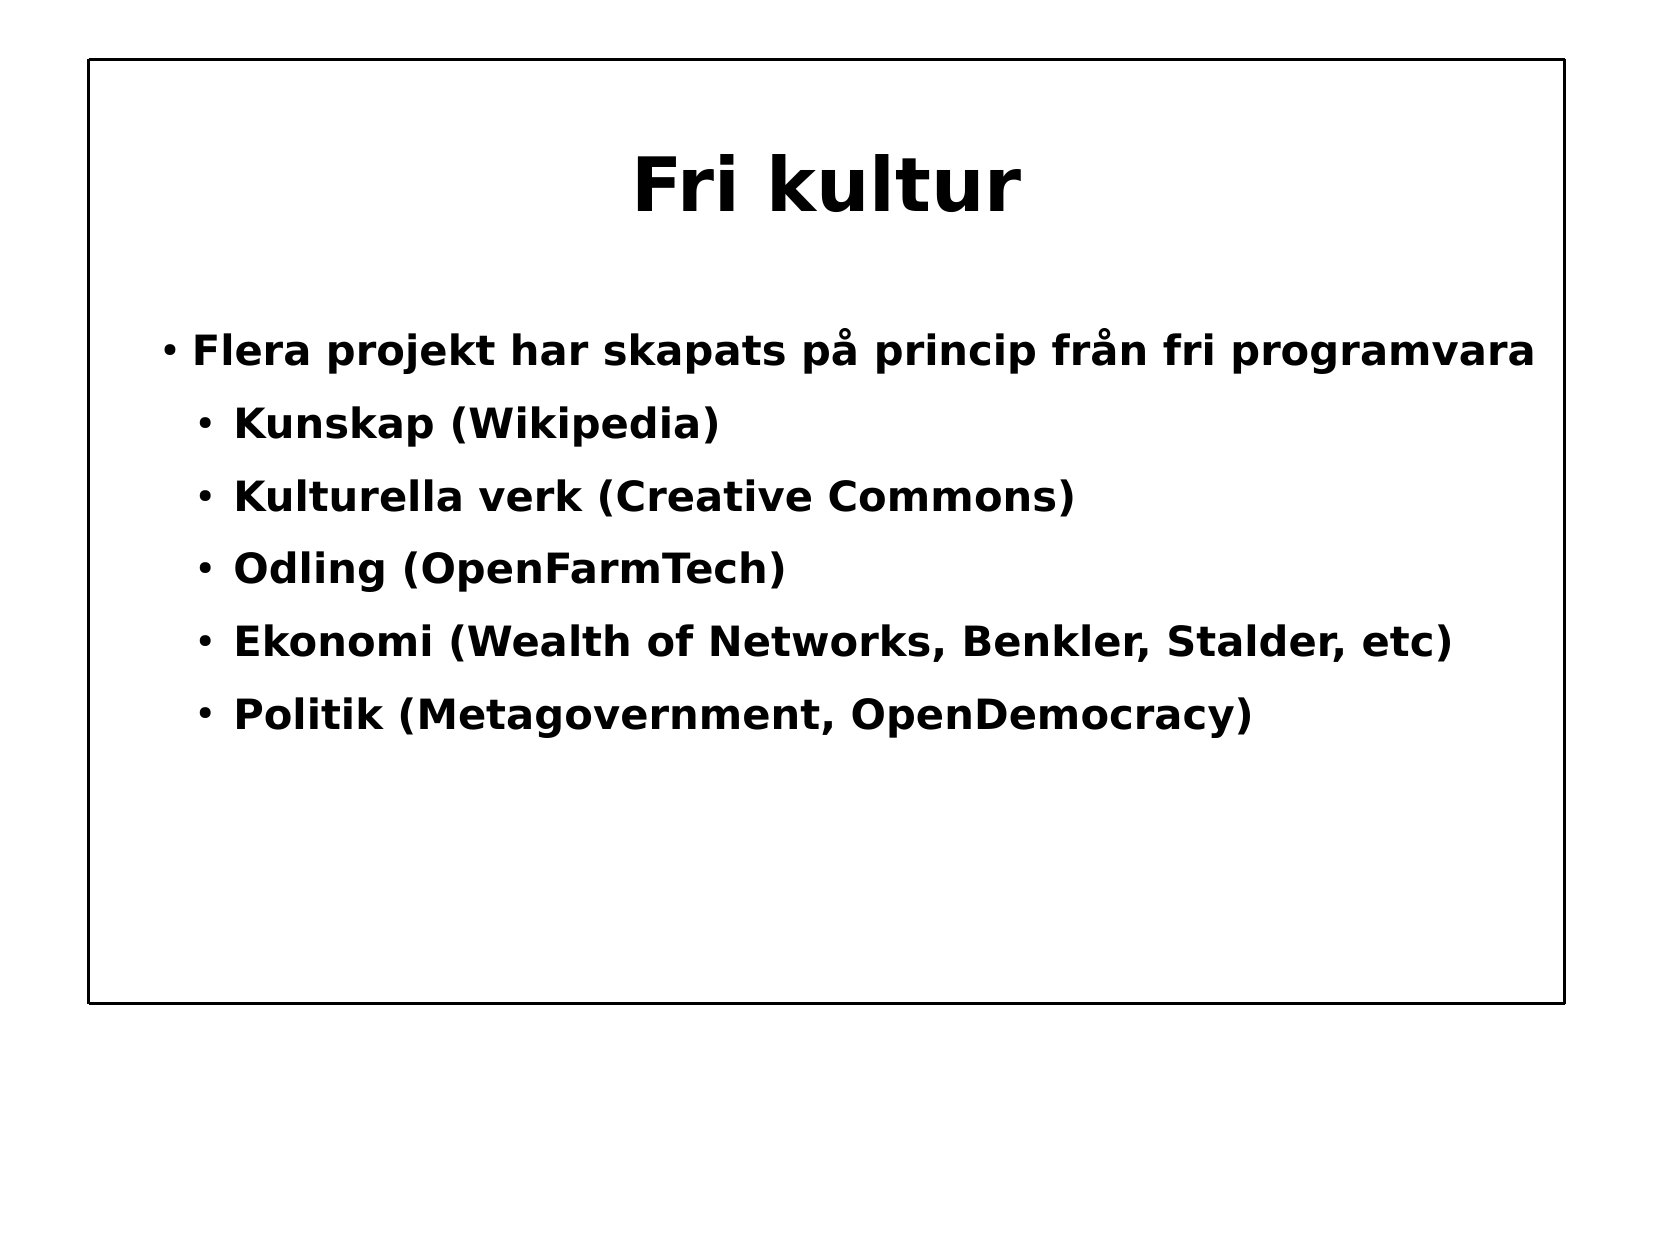

Fri kultur
 Flera projekt har skapats på princip från fri programvara
Kunskap (Wikipedia)
Kulturella verk (Creative Commons)
Odling (OpenFarmTech)
Ekonomi (Wealth of Networks, Benkler, Stalder, etc)
Politik (Metagovernment, OpenDemocracy)